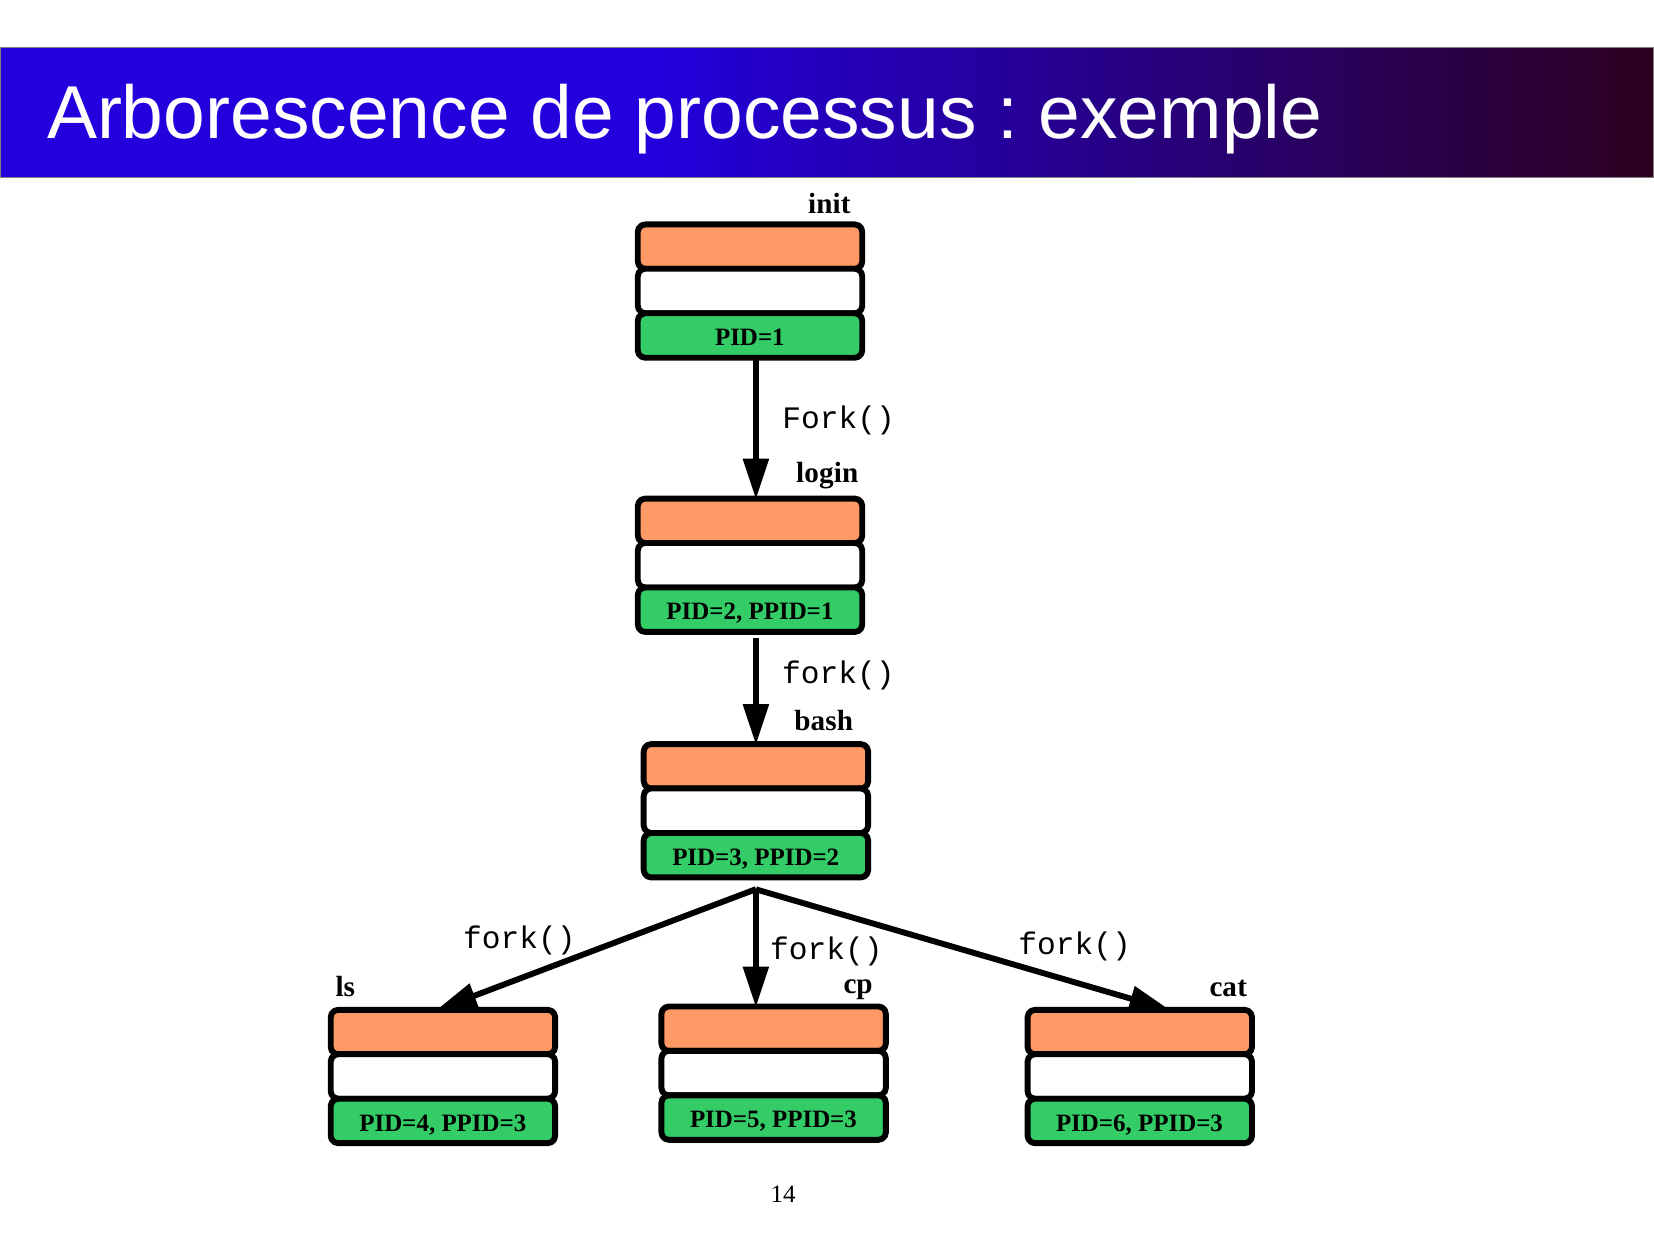

# Arborescence de processus : exemple
init
PID=1
Fork()
login
PID=2, PPID=1
fork()
bash
PID=3, PPID=2
fork()
PID=4, PPID=3
fork()
PID=5, PPID=3
fork()
PID=6, PPID=3
cp
ls
cat